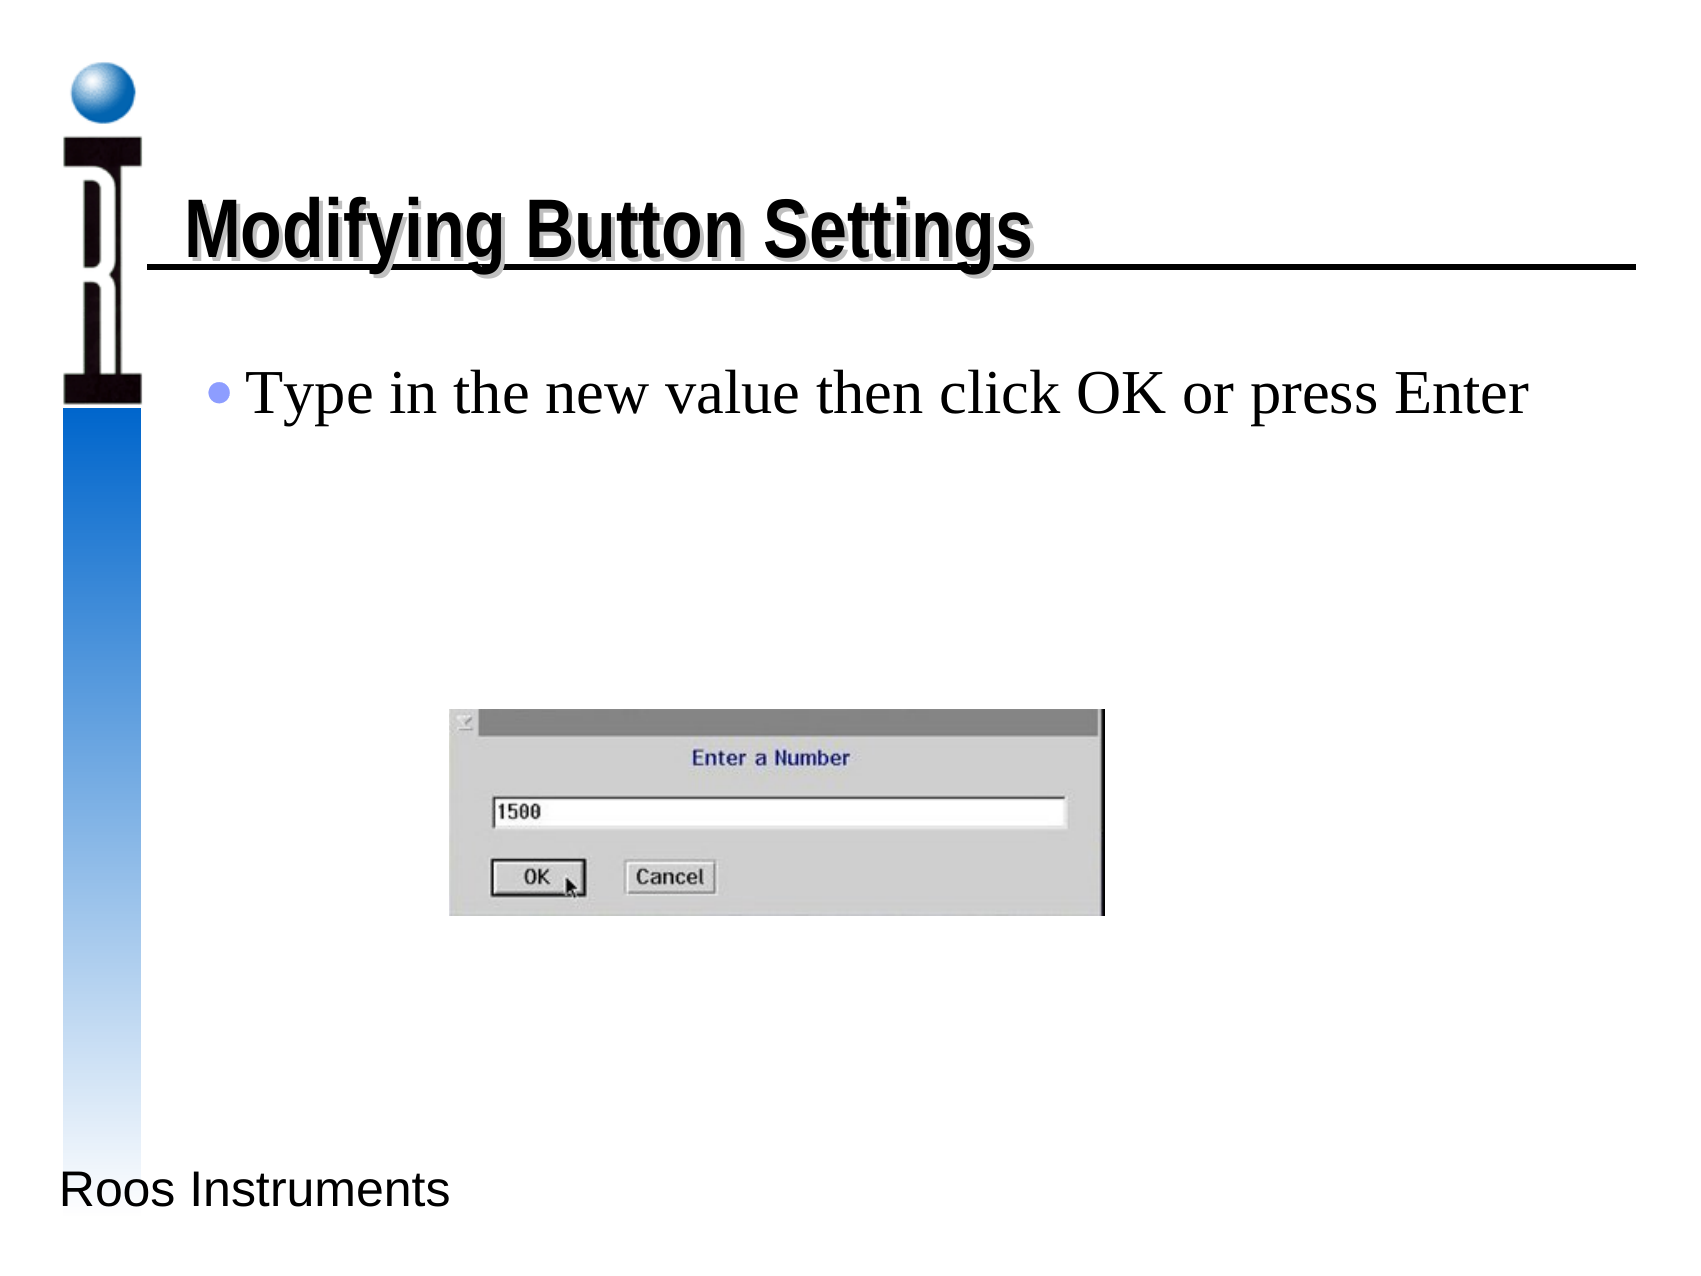

Modifying Button Settings
Type in the new value then click OK or press Enter